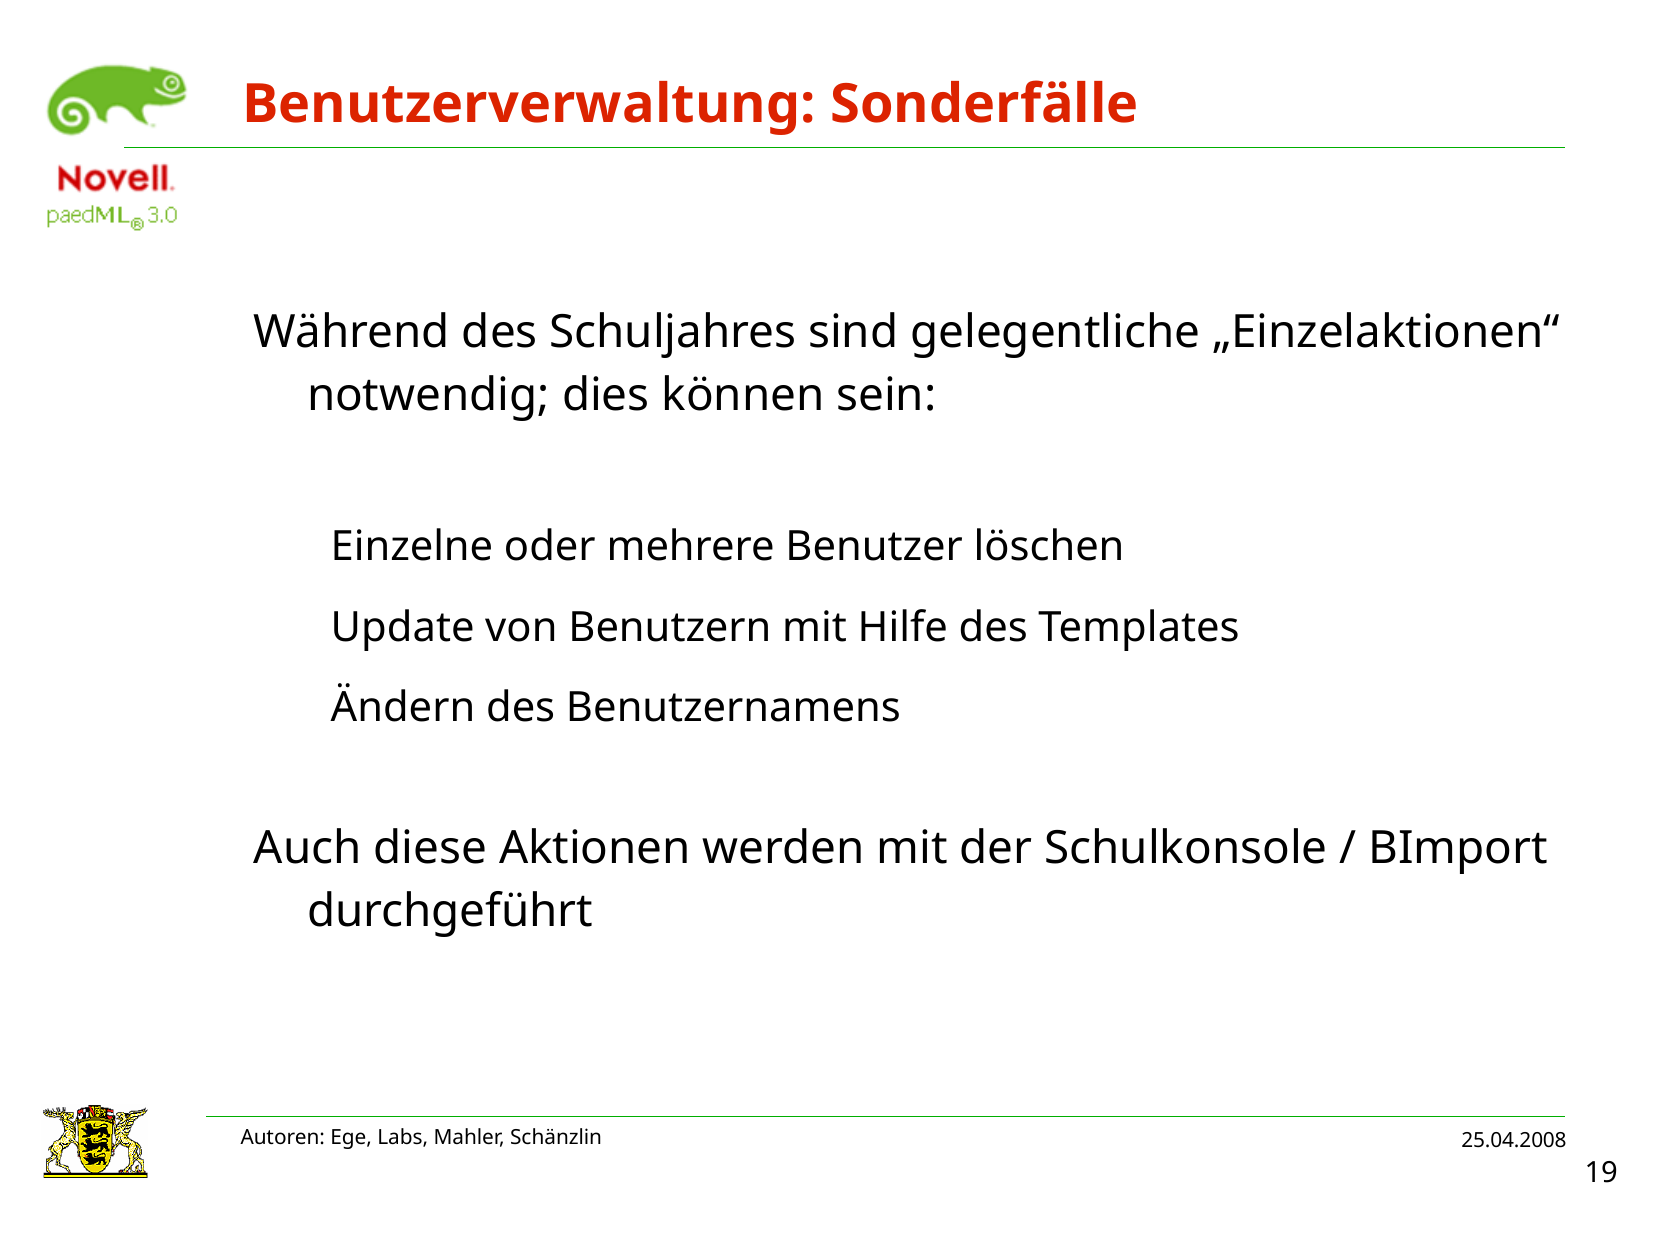

# Benutzerverwaltung: Sonderfälle
Während des Schuljahres sind gelegentliche „Einzelaktionen“ notwendig; dies können sein:
Einzelne oder mehrere Benutzer löschen
Update von Benutzern mit Hilfe des Templates
Ändern des Benutzernamens
Auch diese Aktionen werden mit der Schulkonsole / BImport durchgeführt
Autoren: Ege, Labs, Mahler, Schänzlin
25.04.2008
19